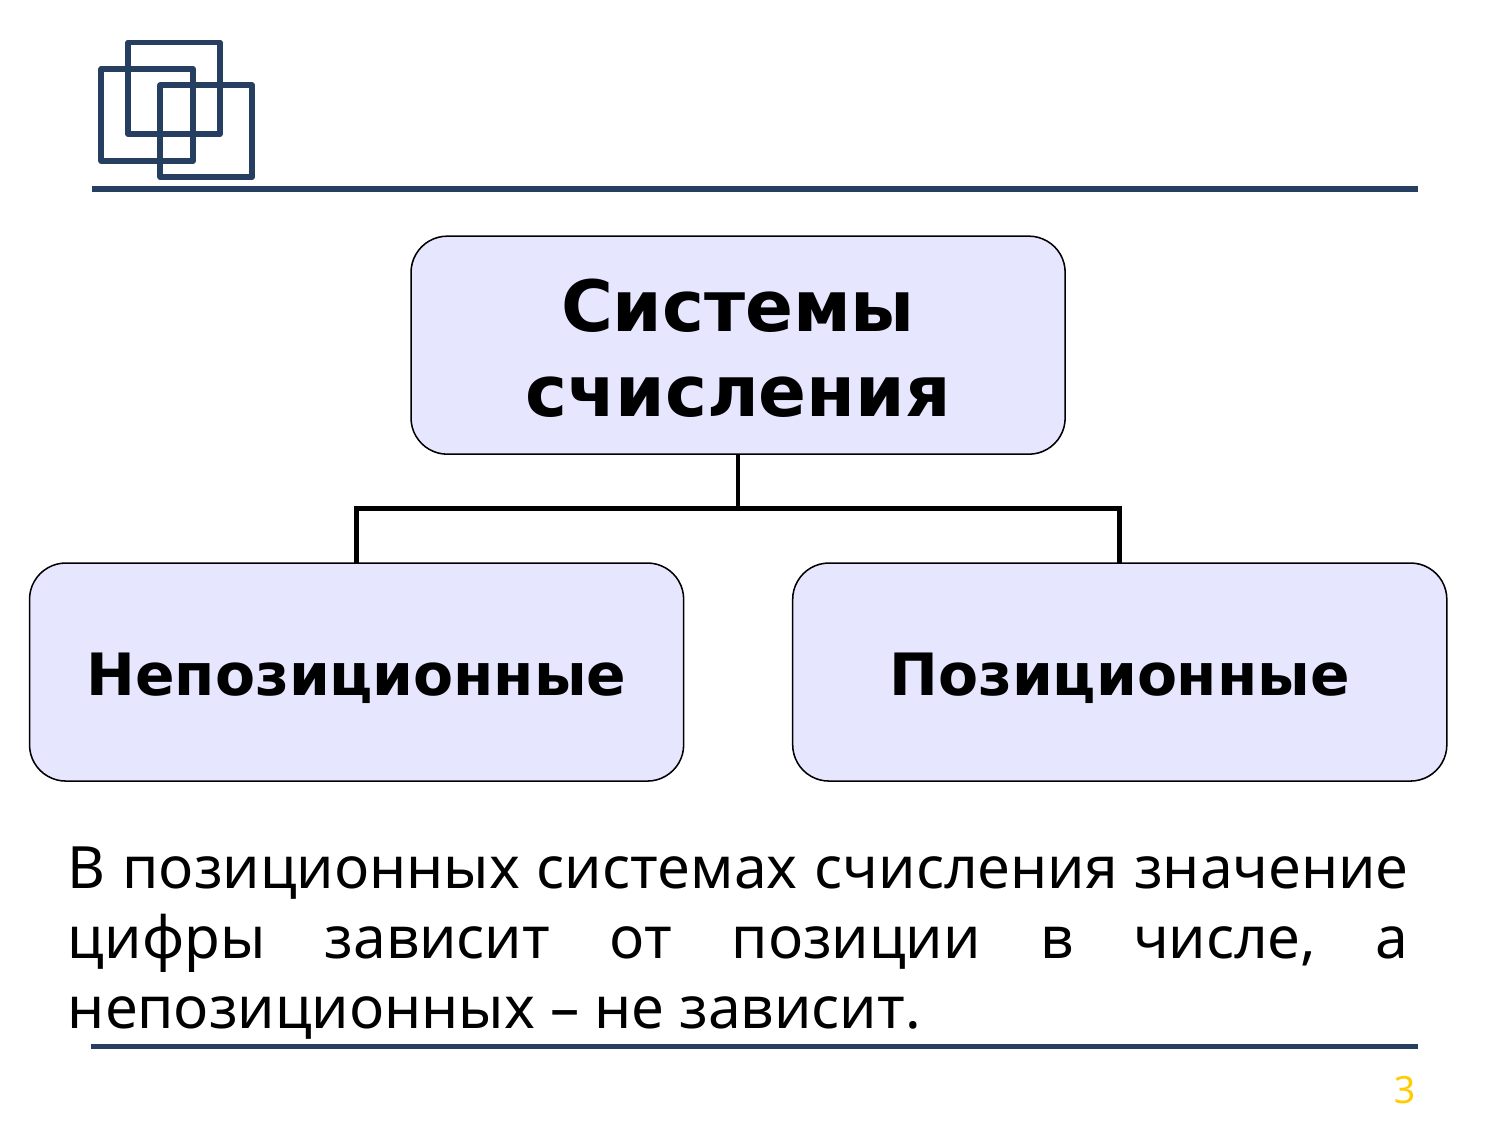

Системы счисления
Непозиционные
Позиционные
В позиционных системах счисления значение цифры зависит от позиции в числе, а непозиционных – не зависит.